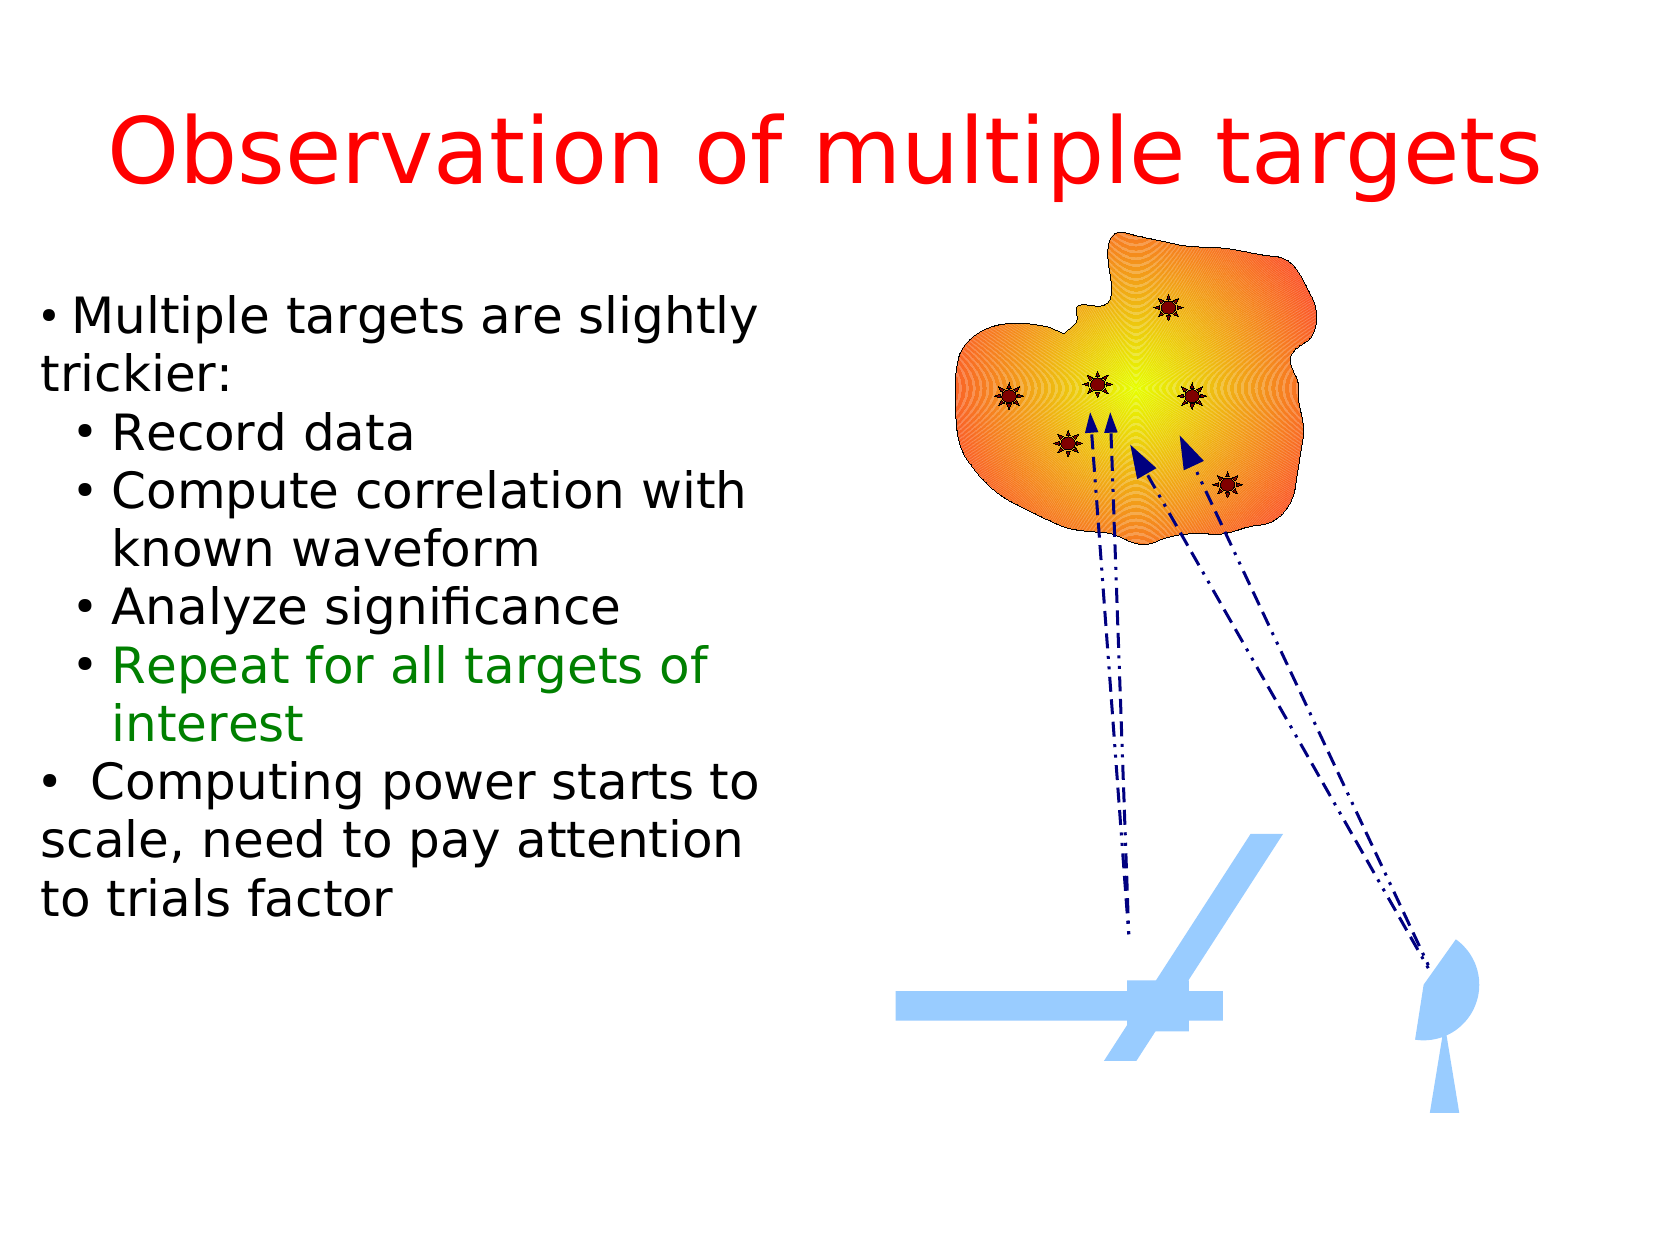

# Observation of multiple targets
 Multiple targets are slightly trickier:
Record data
Compute correlation with known waveform
Analyze significance
Repeat for all targets of interest
 Computing power starts to scale, need to pay attention to trials factor